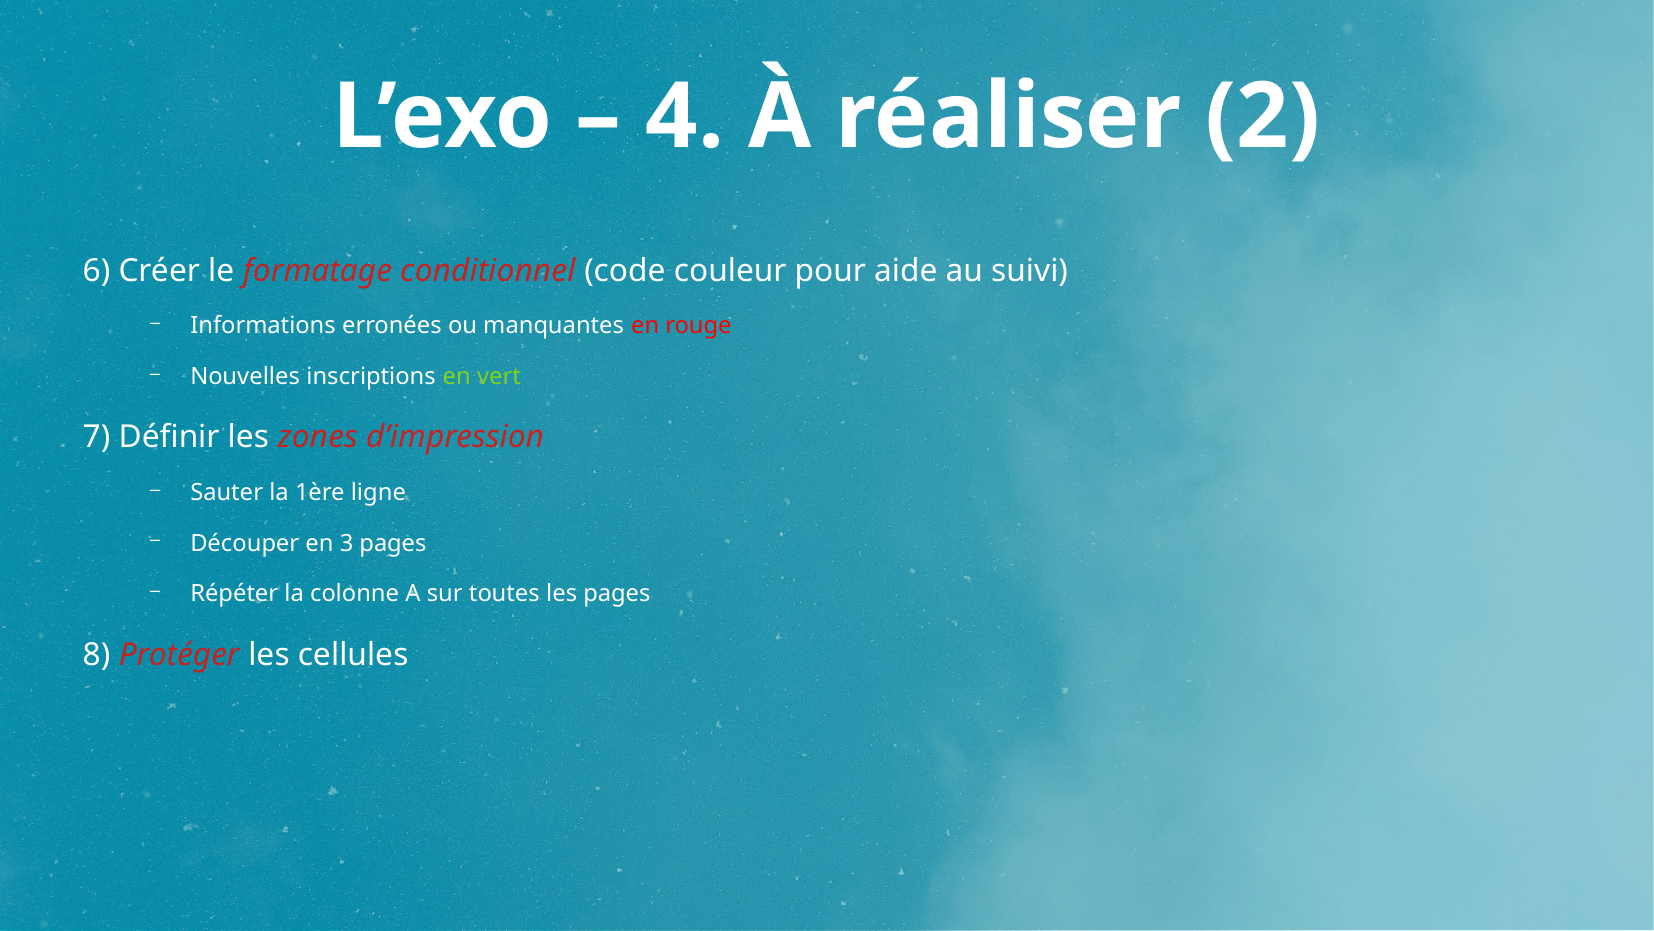

# L’exo – 4. à réaliser (2)
6) Créer le formatage conditionnel (code couleur pour aide au suivi)
Informations erronées ou manquantes en rouge
Nouvelles inscriptions en vert
7) Définir les zones d’impression
Sauter la 1ère ligne
Découper en 3 pages
Répéter la colonne A sur toutes les pages
8) Protéger les cellules